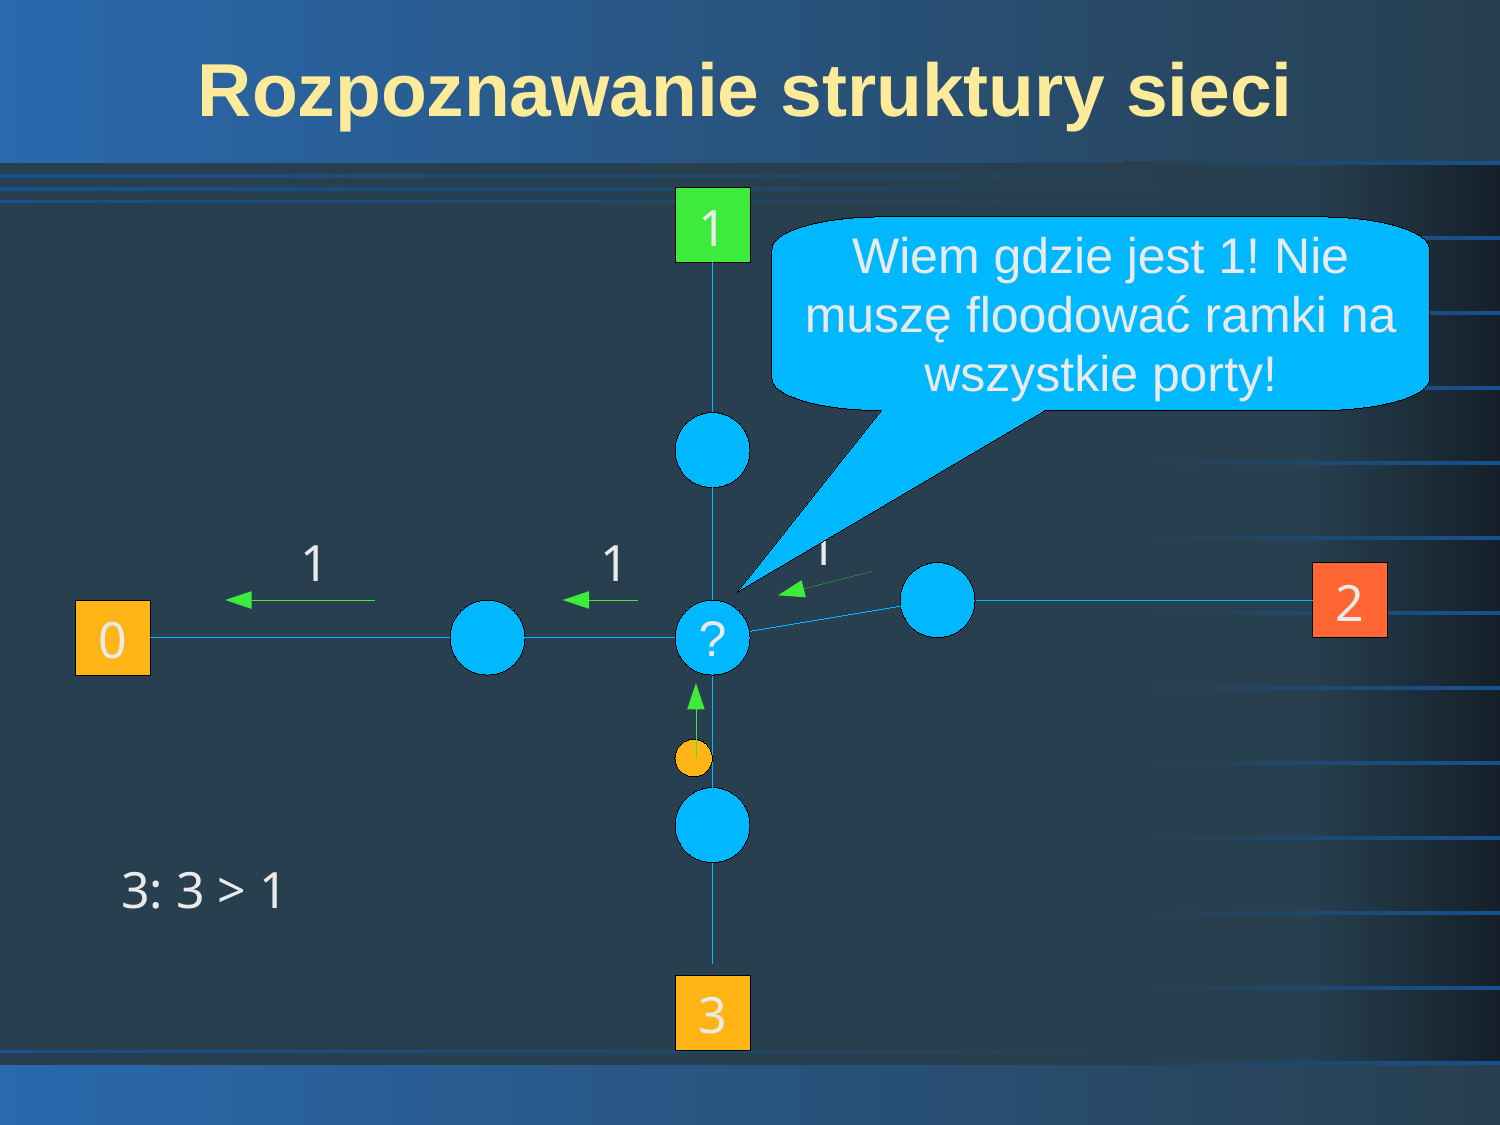

# Rozpoznawanie struktury sieci
1
Wiem gdzie jest 1! Nie muszę floodować ramki na wszystkie porty!
1
1
1
2
0
?
3: 3 > 1
3